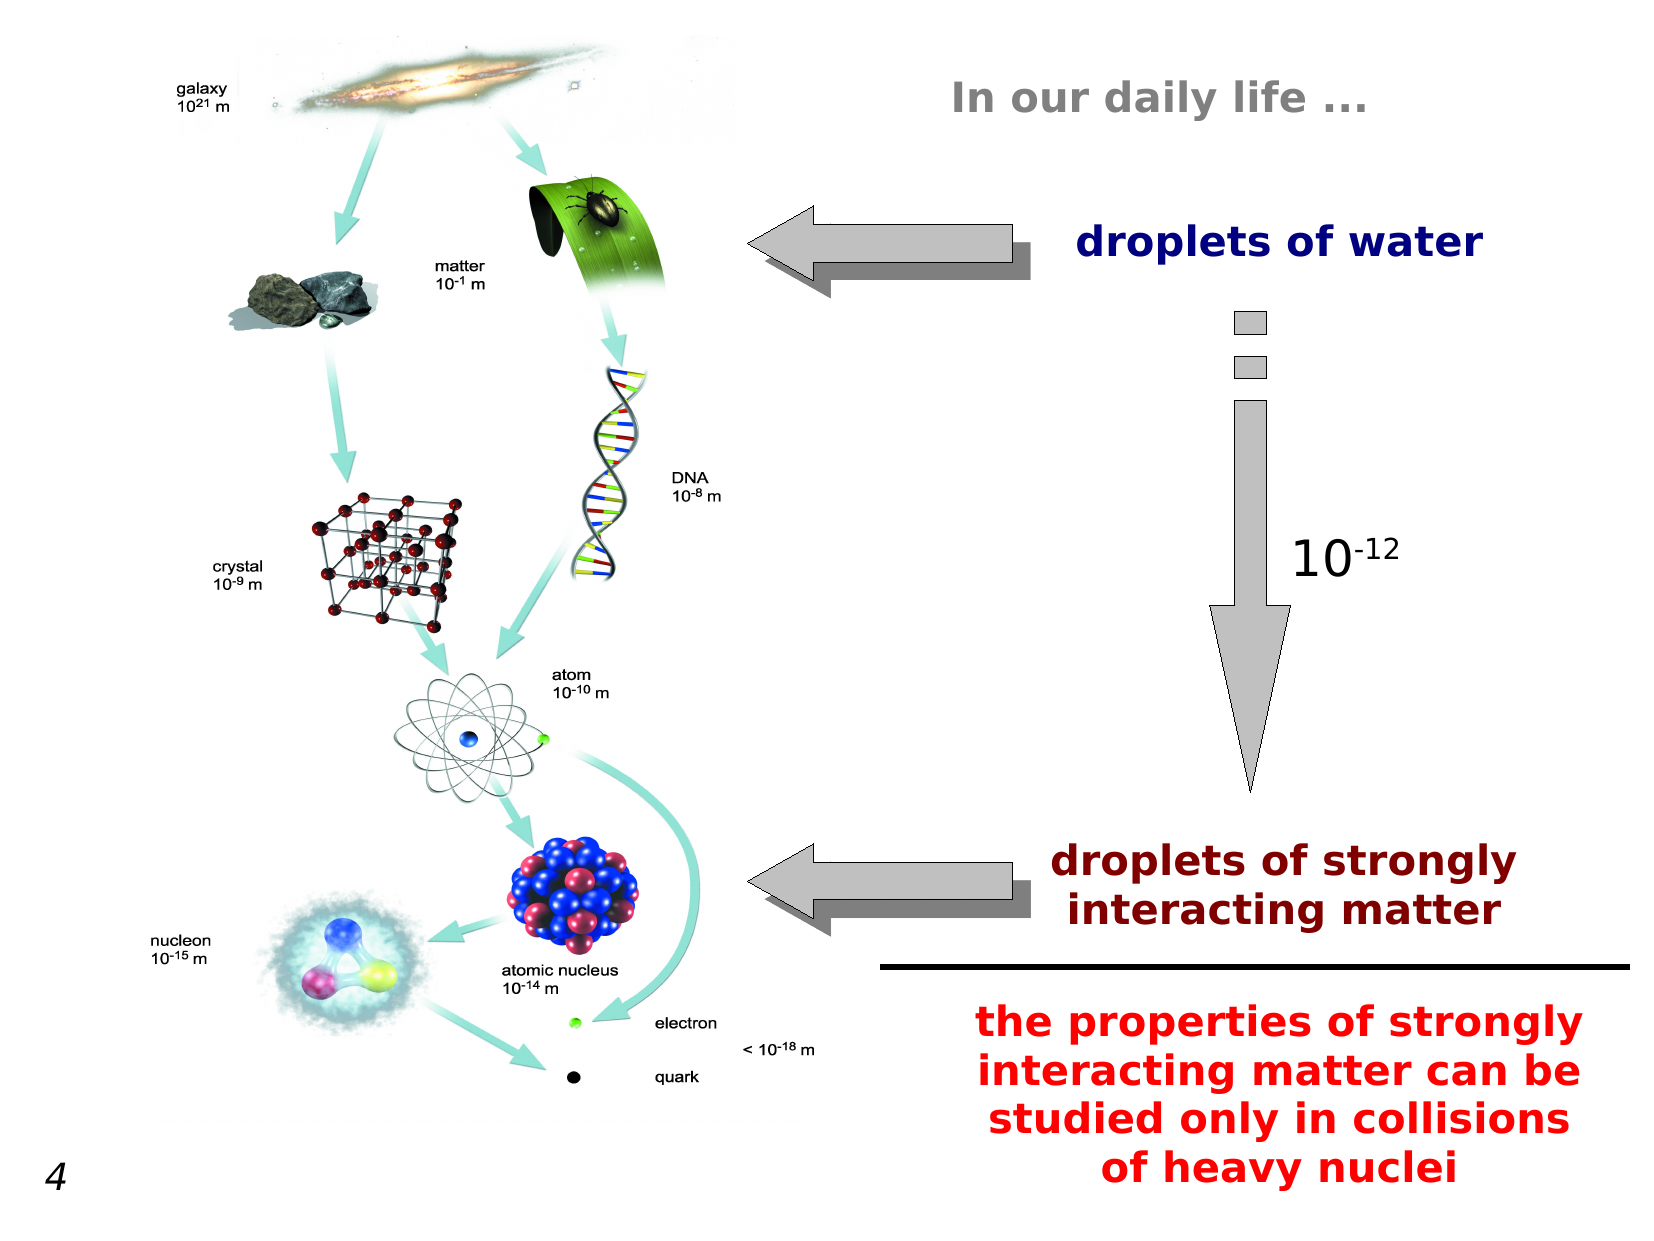

In our daily life ...
 droplets of water
10-12
droplets of strongly
interacting matter
the properties of strongly
interacting matter can be
studied only in collisions
of heavy nuclei